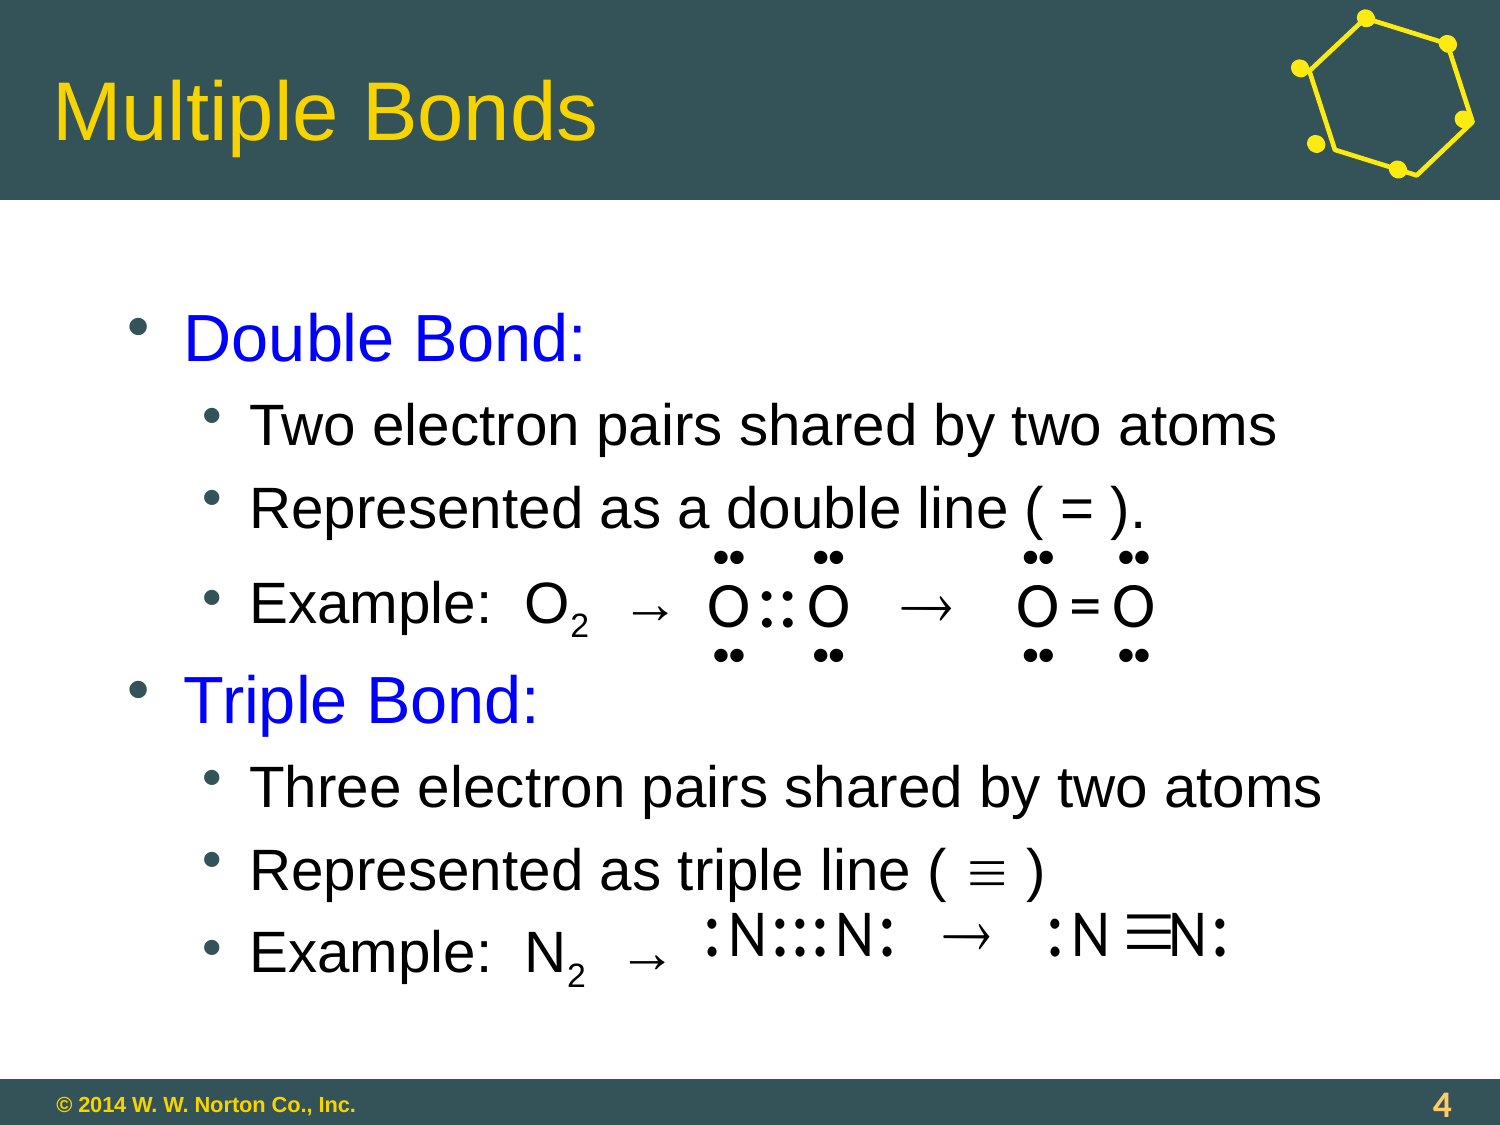

Multiple Bonds
# Double Bond:
Two electron pairs shared by two atoms
Represented as a double line ( = ).
Example: O2 →
Triple Bond:
Three electron pairs shared by two atoms
Represented as triple line (  )
Example: N2 →